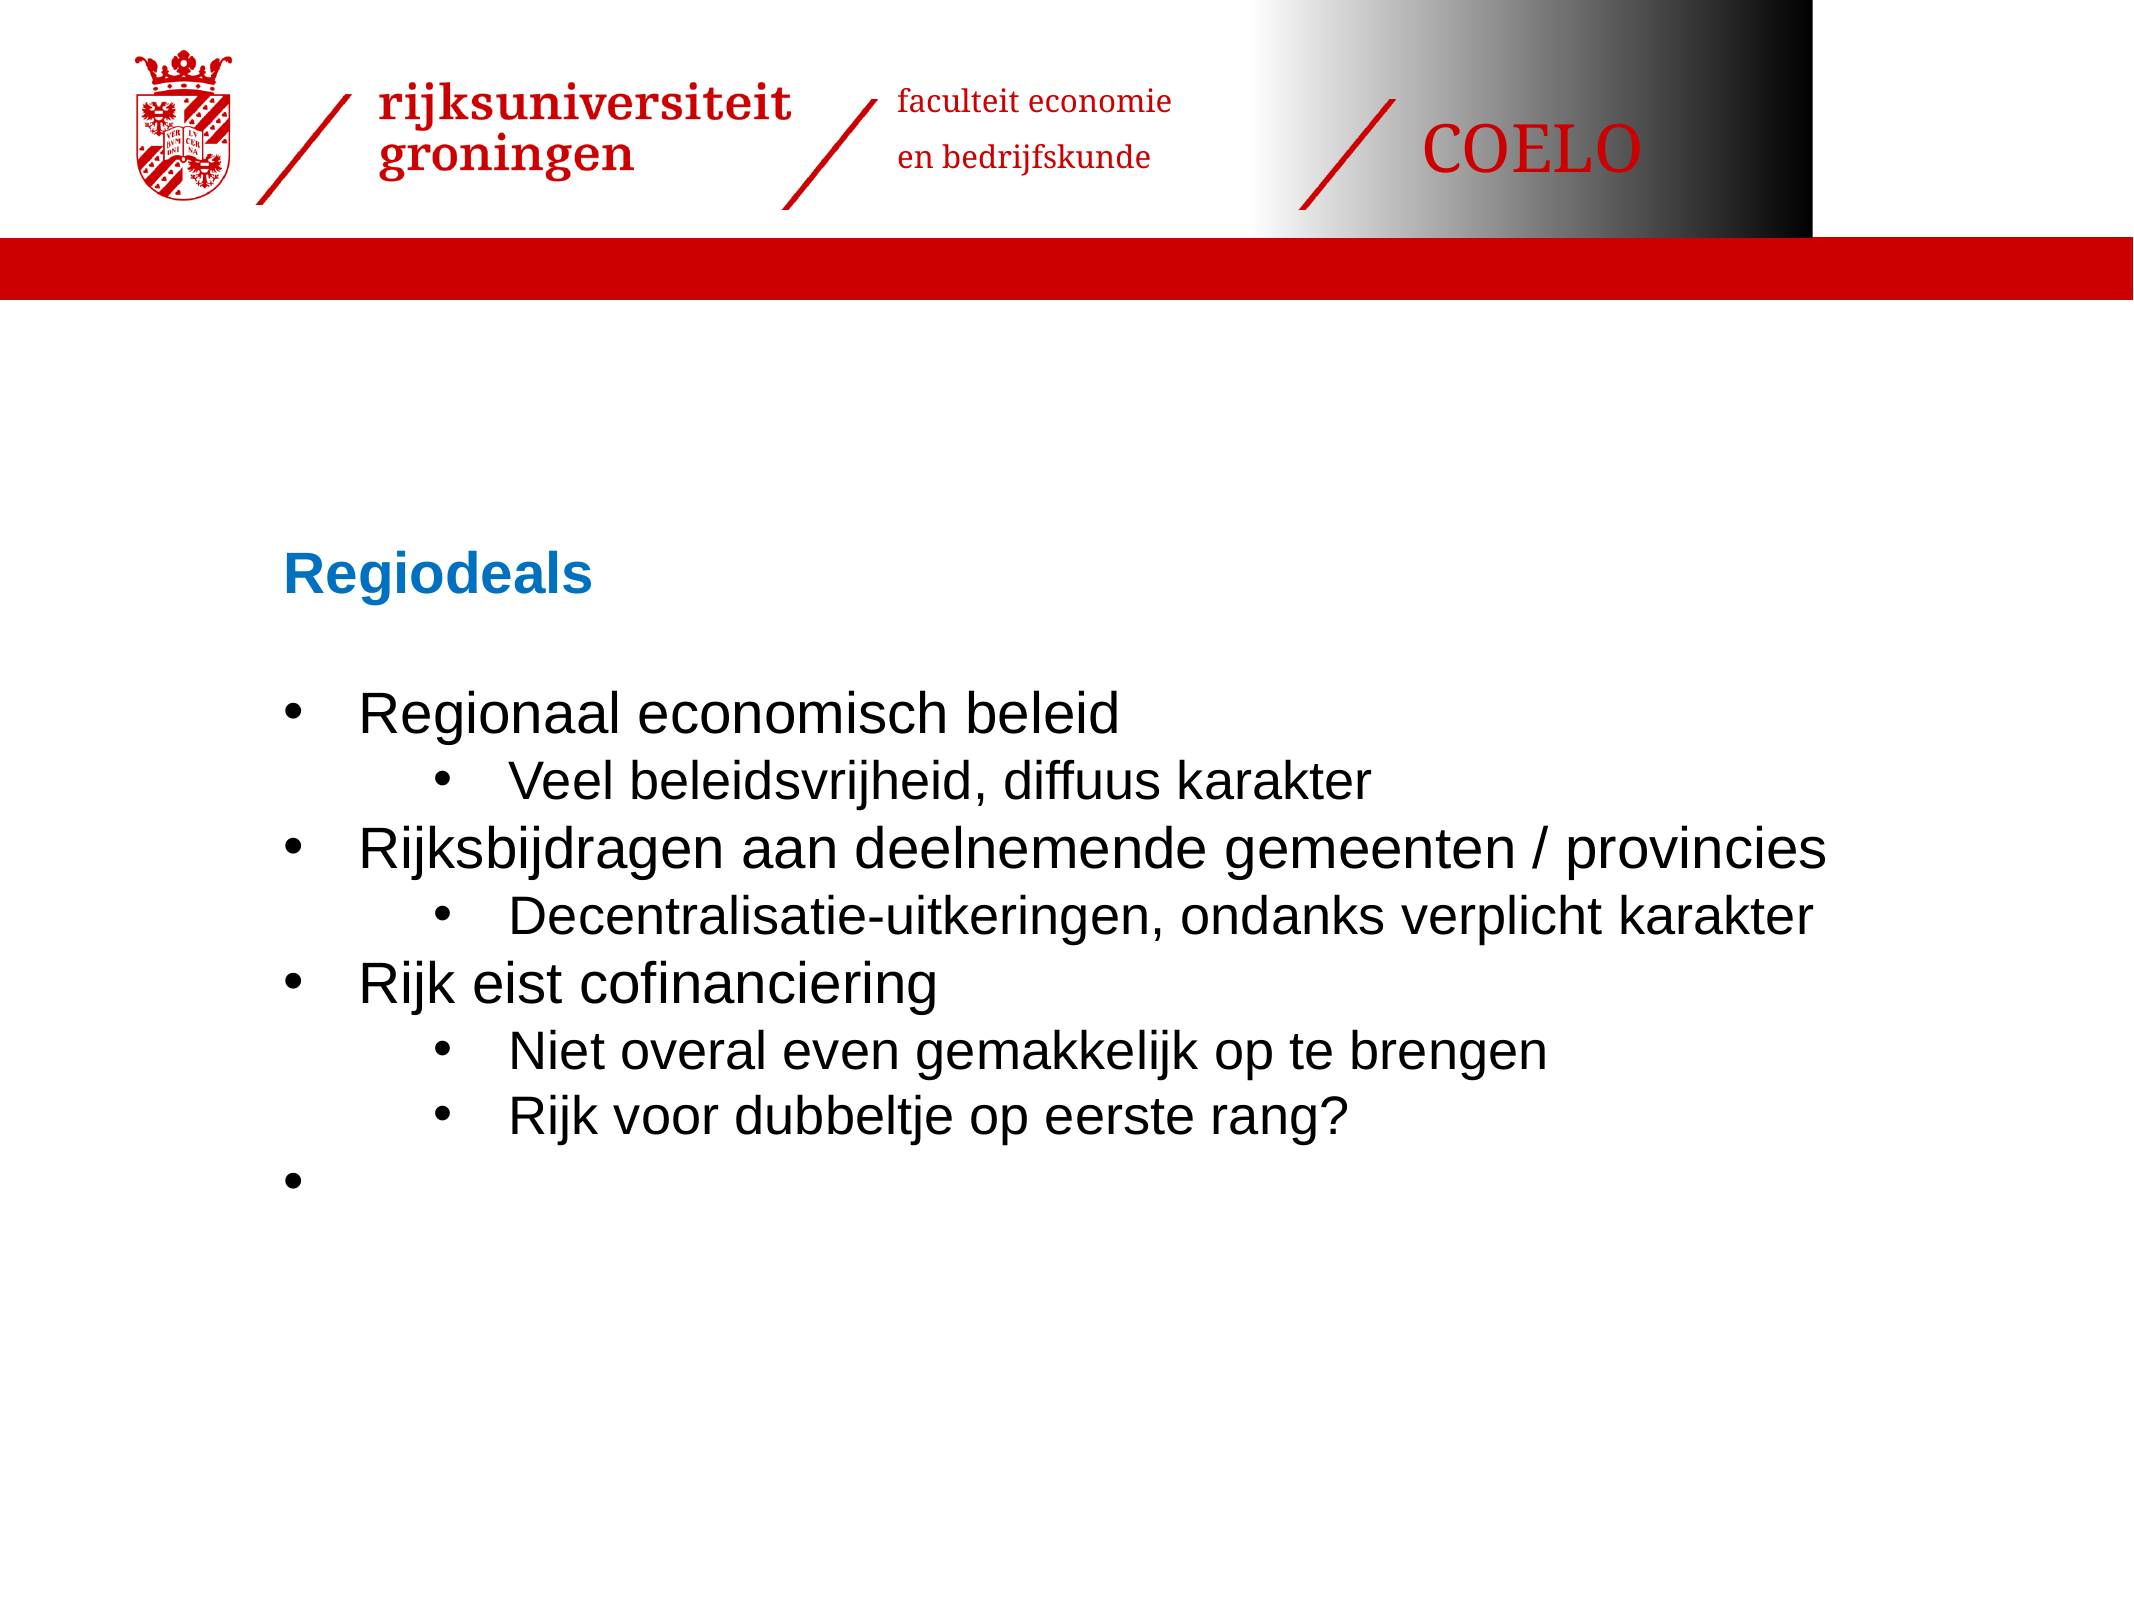

Regiodeals
Regionaal economisch beleid
Veel beleidsvrijheid, diffuus karakter
Rijksbijdragen aan deelnemende gemeenten / provincies
Decentralisatie-uitkeringen, ondanks verplicht karakter
Rijk eist cofinanciering
Niet overal even gemakkelijk op te brengen
Rijk voor dubbeltje op eerste rang?